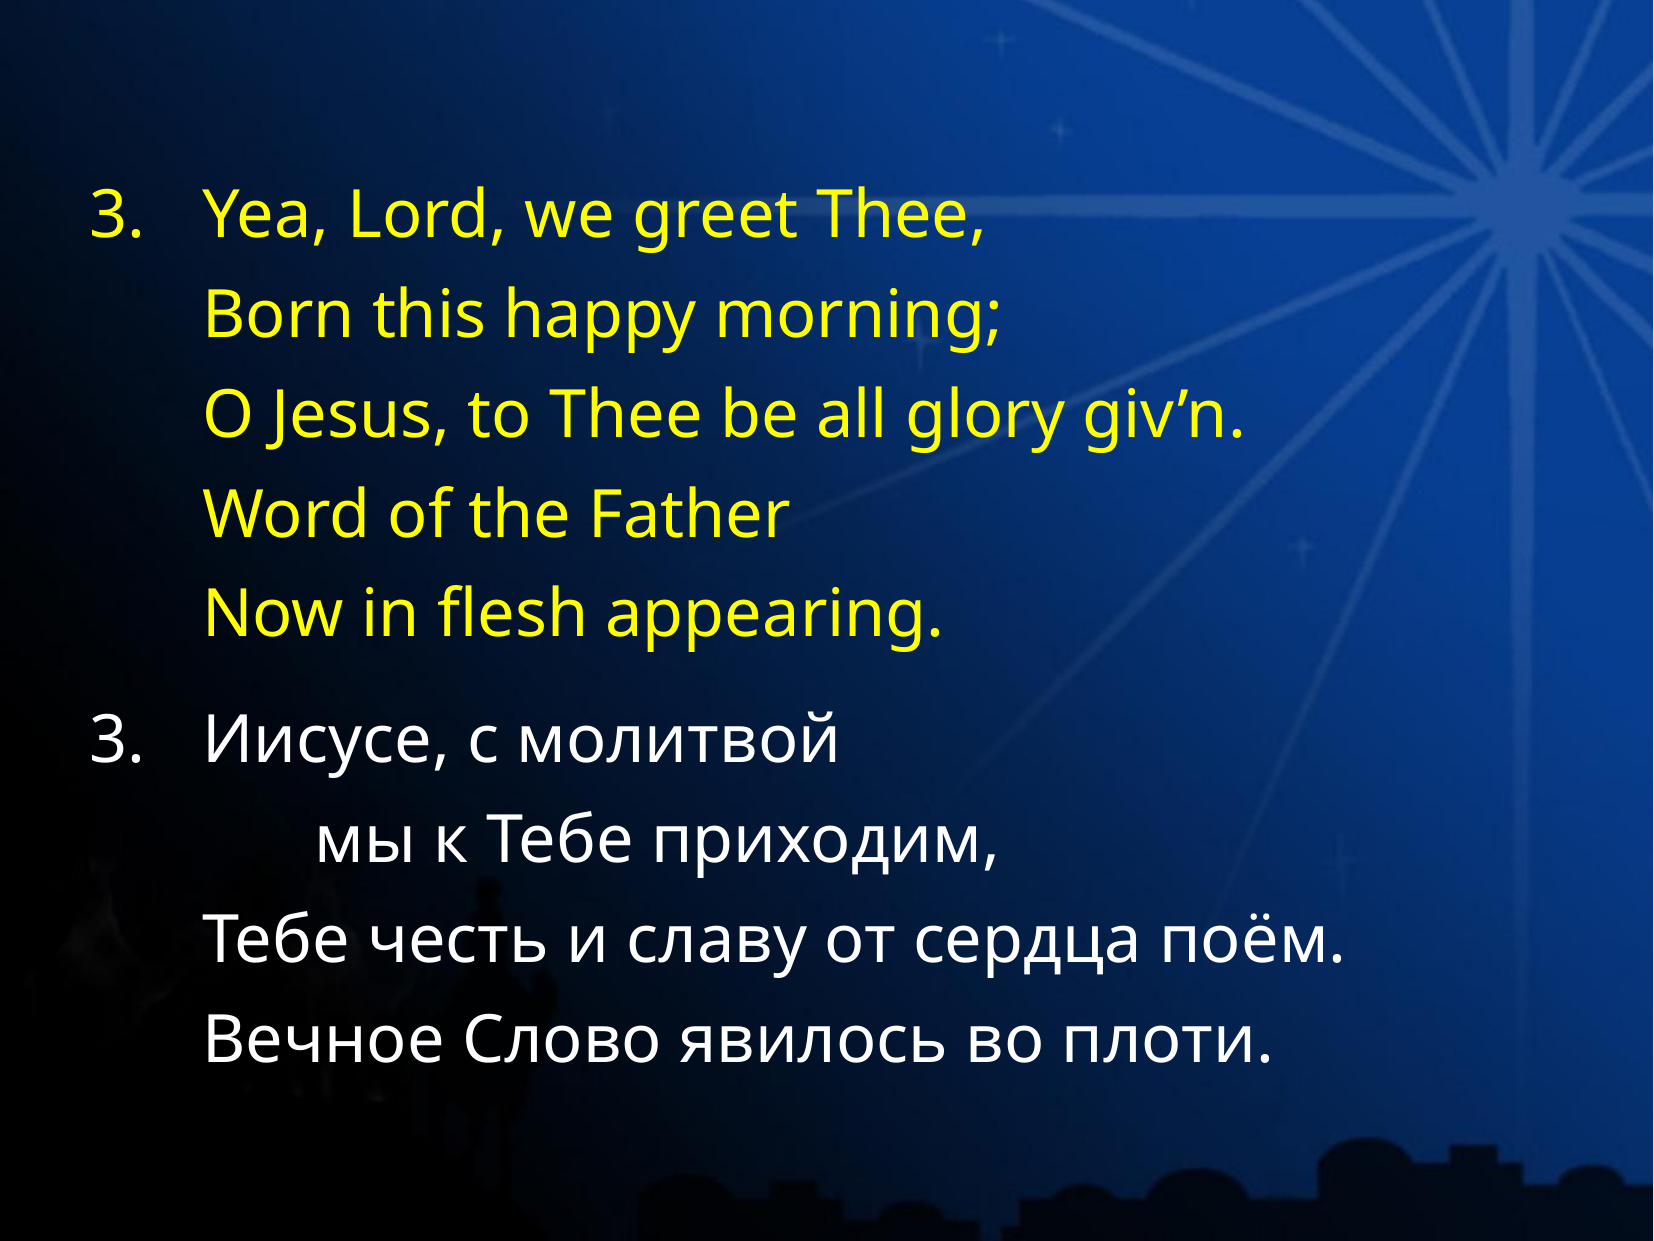

3.	Yea, Lord, we greet Thee,
	Born this happy morning;
	O Jesus, to Thee be all glory giv’n.
	Word of the Father
	Now in flesh appearing.
3.	Иисусе, с молитвой
		мы к Тебе приходим,
	Тебе честь и славу от сердца поём.
	Вечное Слово явилось во плоти.